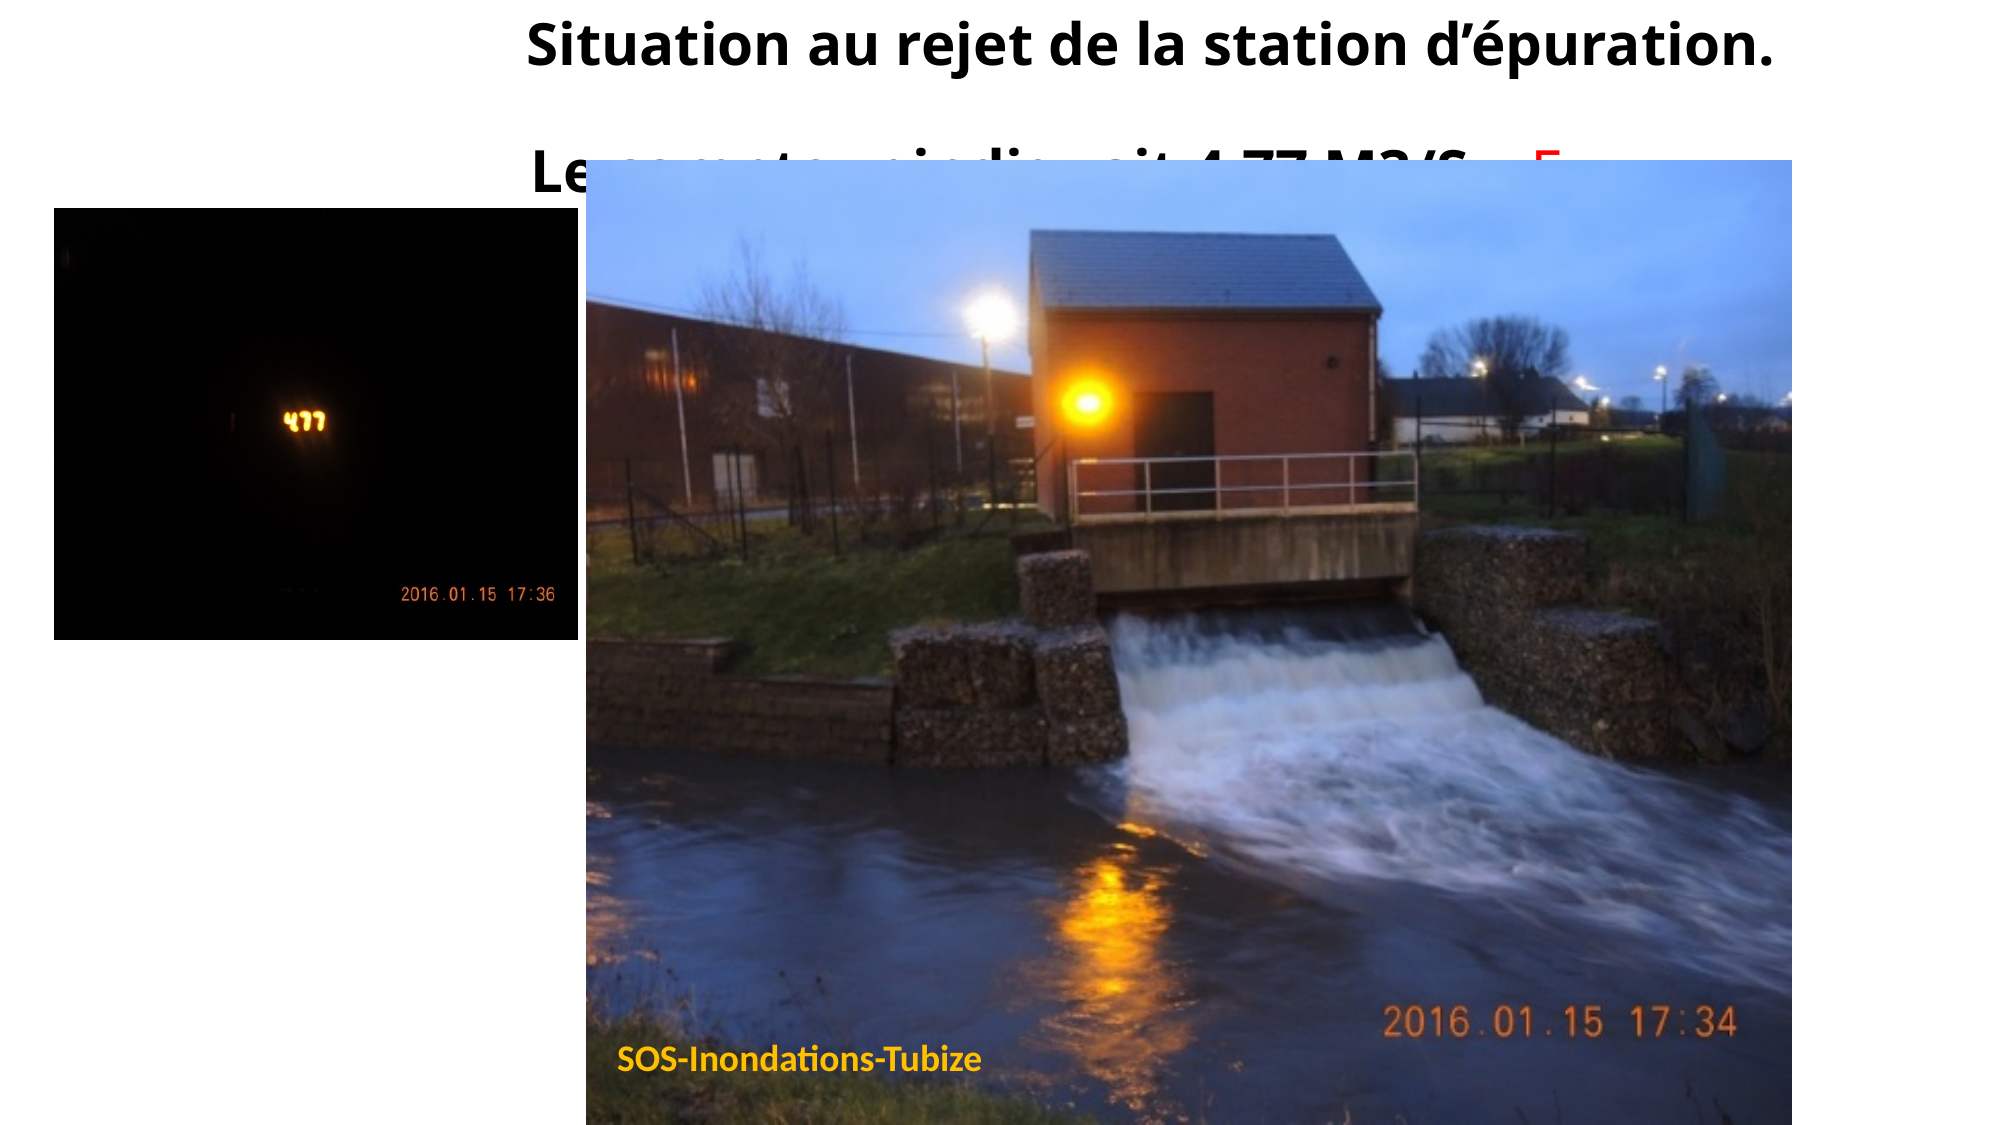

# Situation au rejet de la station d’épuration. Le compteur indiquait 4,77 M3/S. Enorme
SOS-Inondations-Tubize